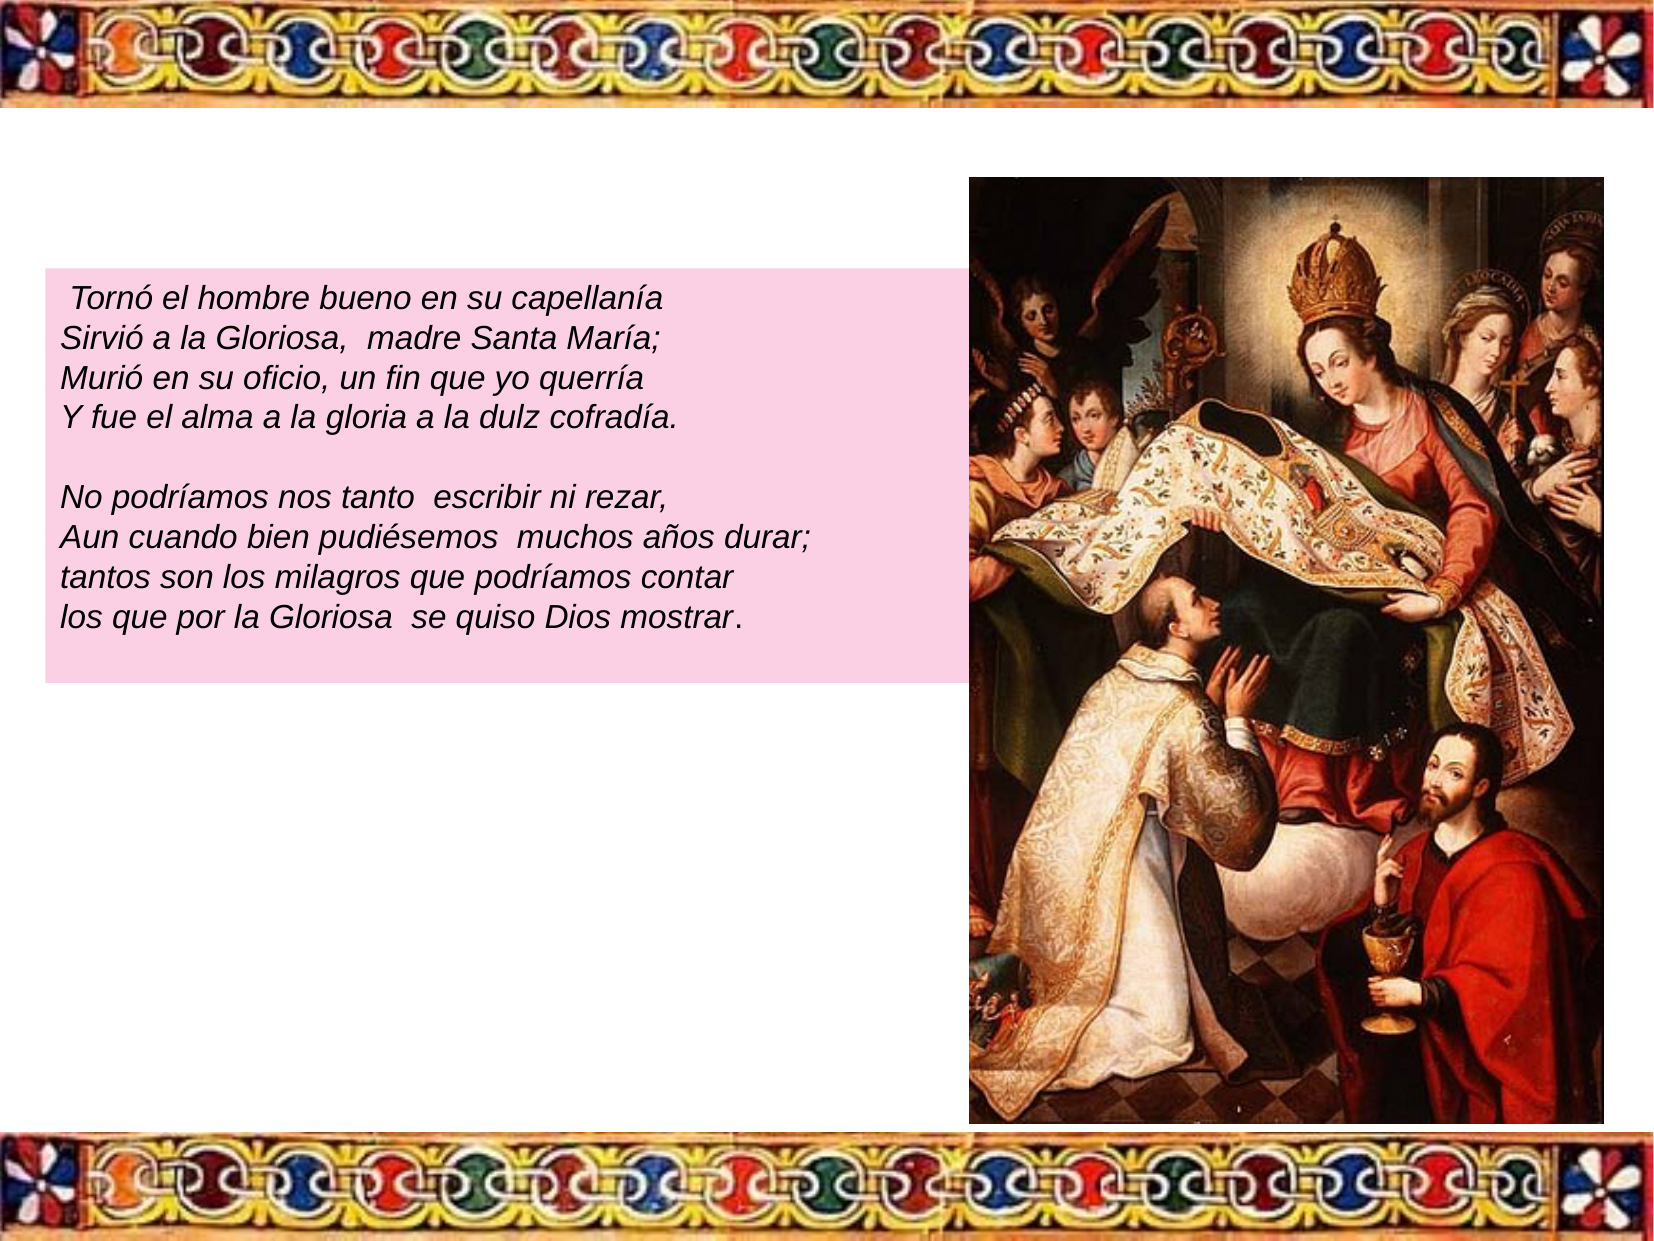

Tornó el hombre bueno en su capellanía
Sirvió a la Gloriosa, madre Santa María;
Murió en su oficio, un fin que yo querría
Y fue el alma a la gloria a la dulz cofradía.
No podríamos nos tanto escribir ni rezar,
Aun cuando bien pudiésemos muchos años durar;
tantos son los milagros que podríamos contar
los que por la Gloriosa se quiso Dios mostrar.